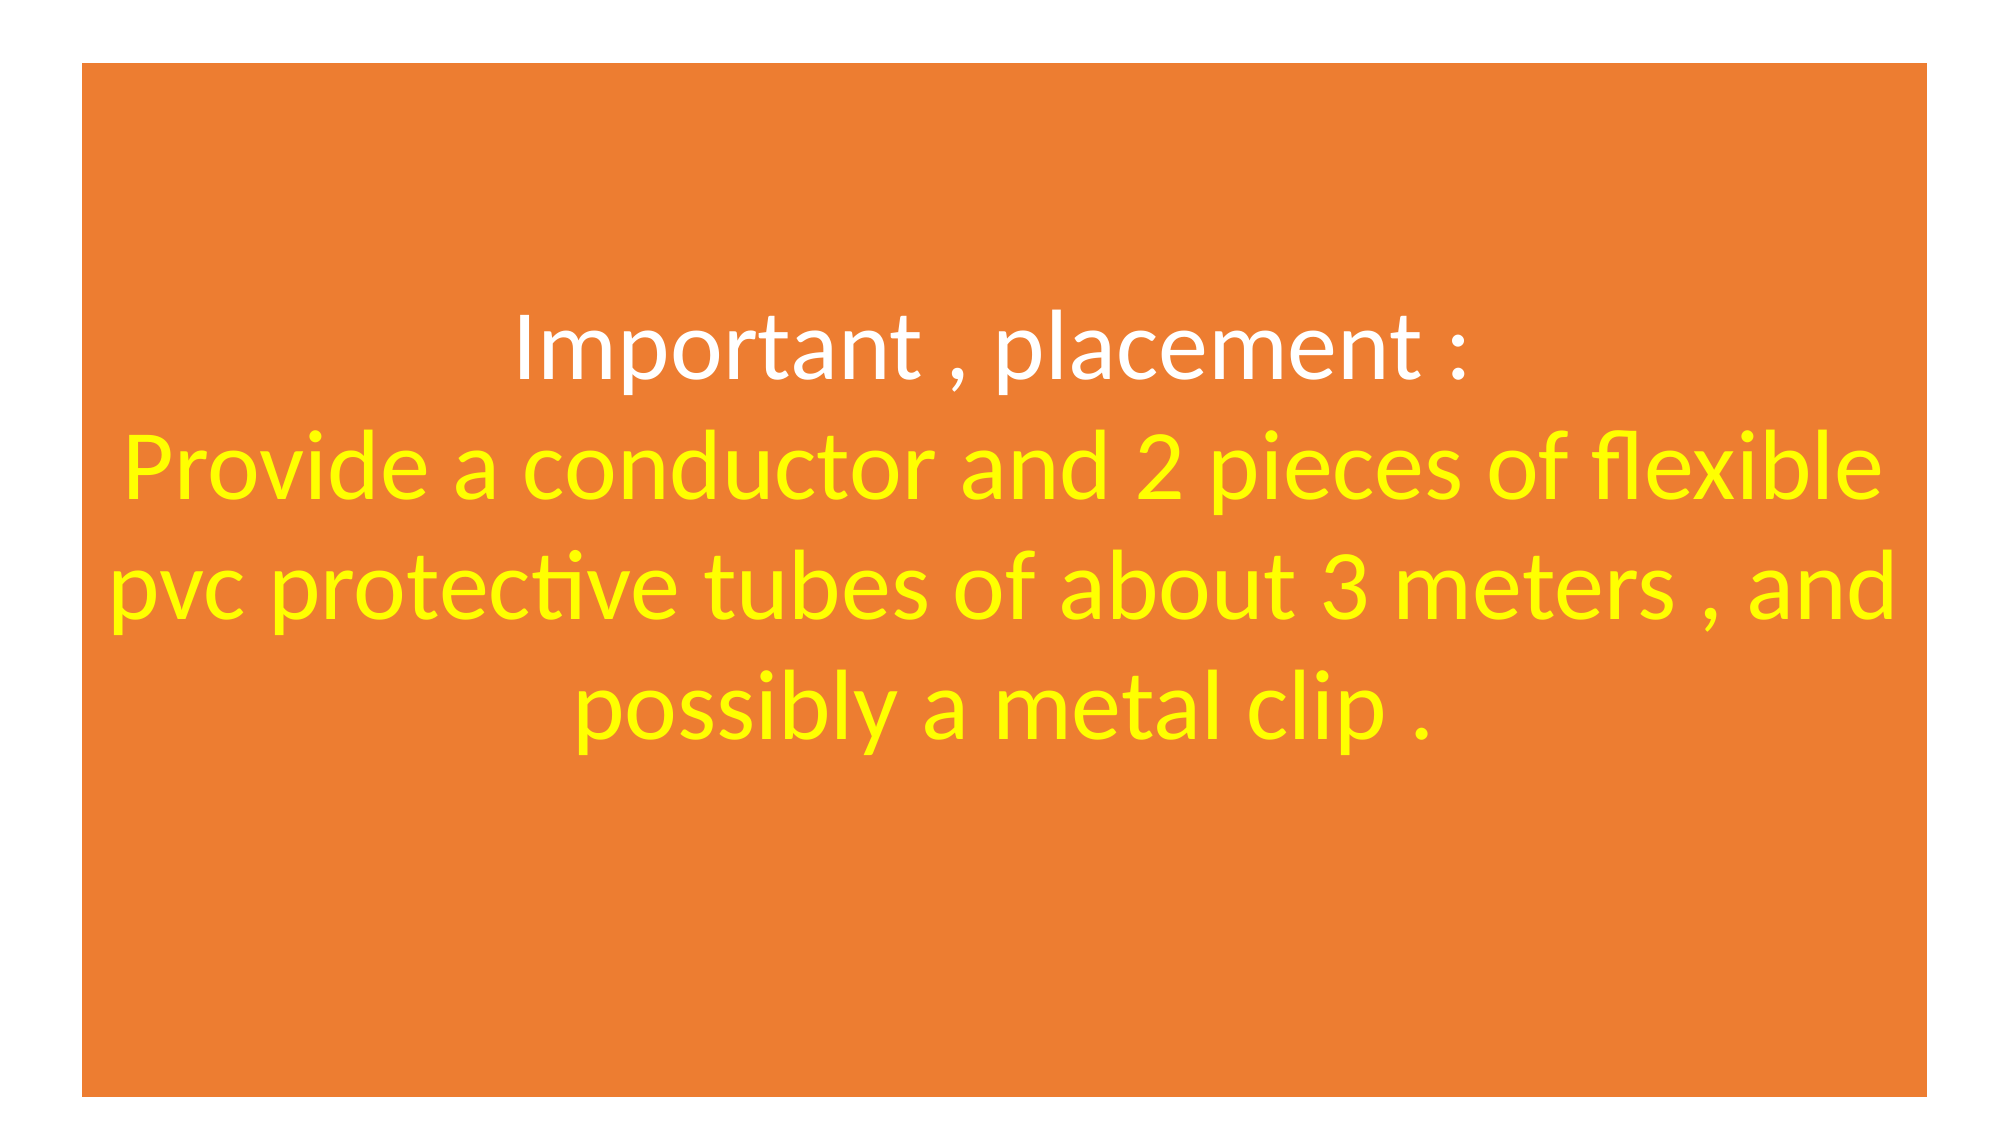

Important , placement :
Provide a conductor and 2 pieces of flexible pvc protective tubes of about 3 meters , and possibly a metal clip .